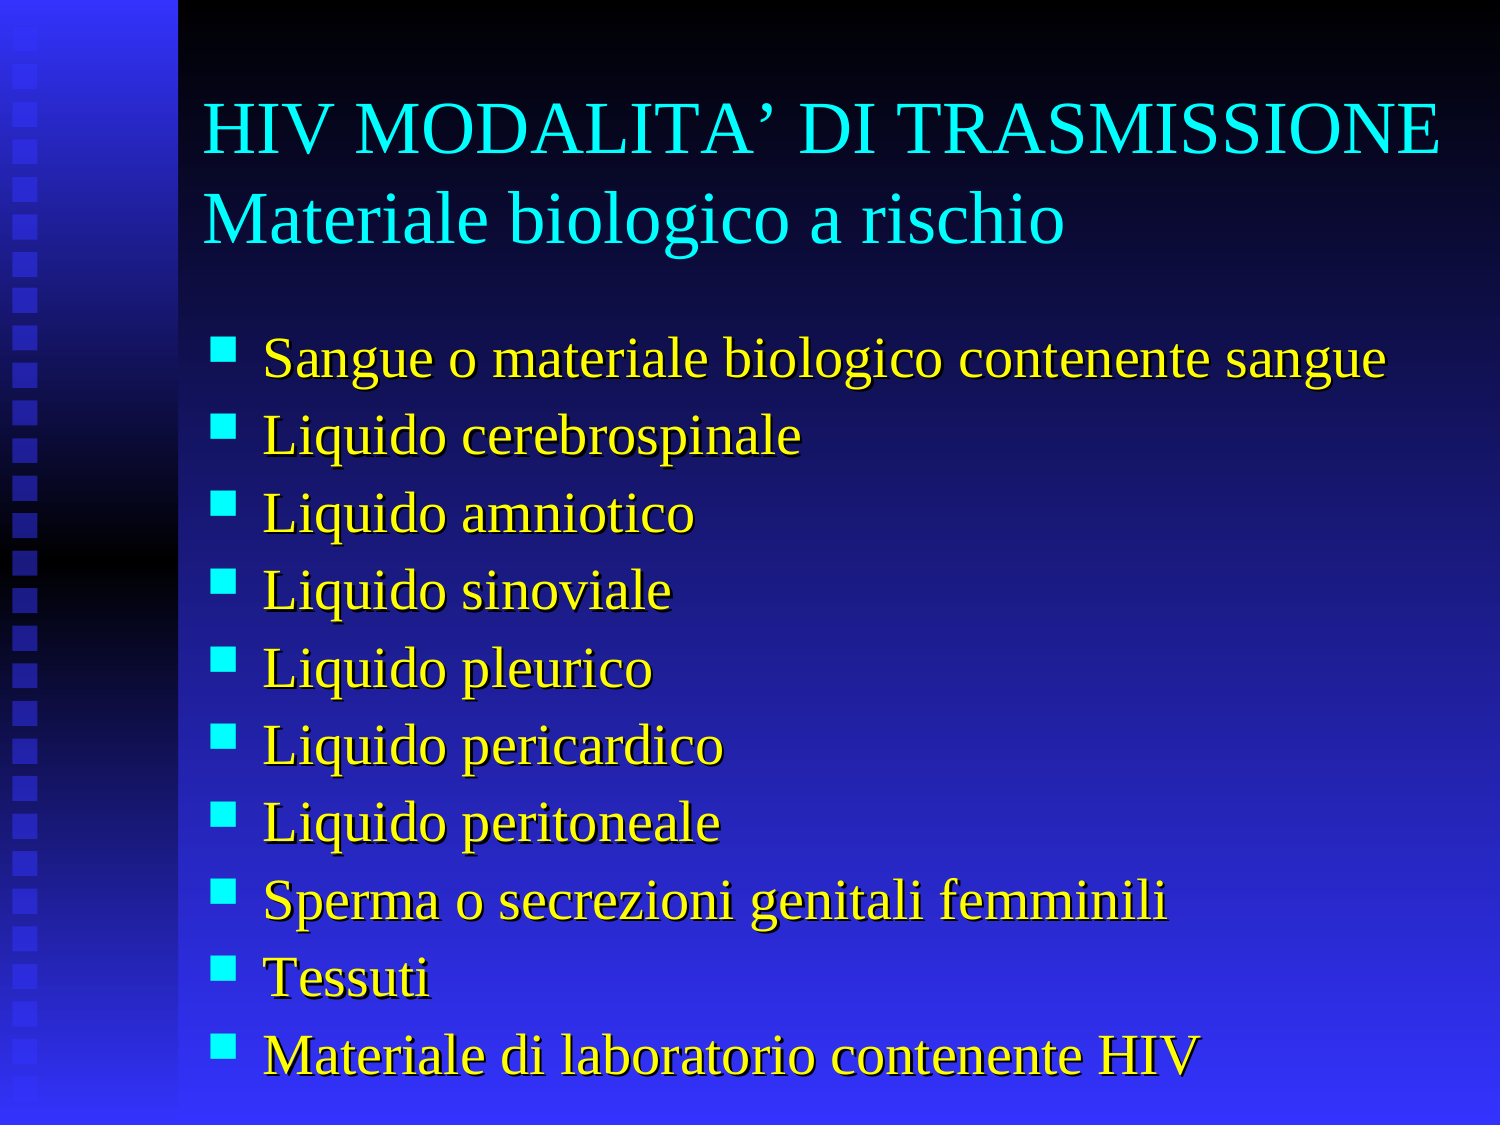

HIV MODALITA’ DI TRASMISSIONE
Materiale biologico a rischio
Sangue o materiale biologico contenente sangue
Liquido cerebrospinale
Liquido amniotico
Liquido sinoviale
Liquido pleurico
Liquido pericardico
Liquido peritoneale
Sperma o secrezioni genitali femminili
Tessuti
Materiale di laboratorio contenente HIV